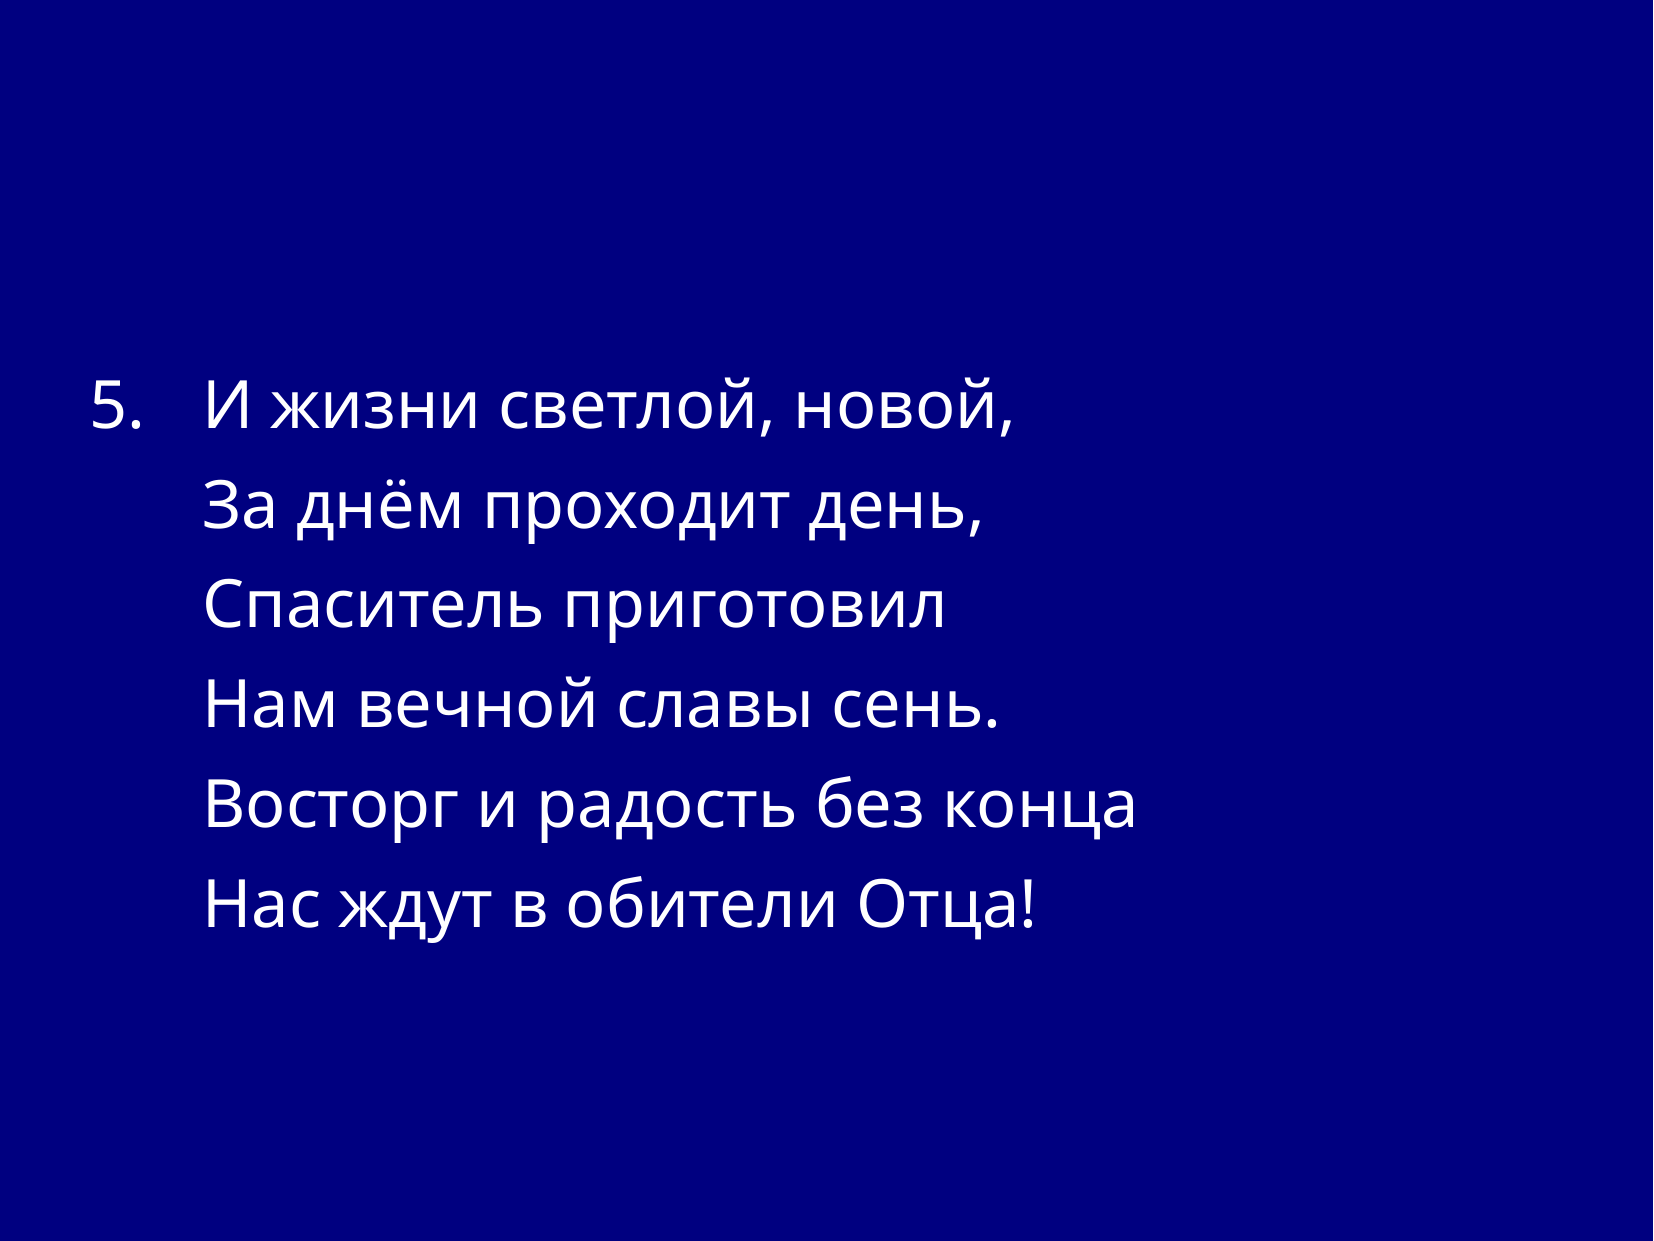

5.	И жизни светлой, новой,
	За днём проходит день,
	Спаситель приготовил
	Нам вечной славы сень.
	Восторг и радость без конца
	Нас ждут в обители Отца!